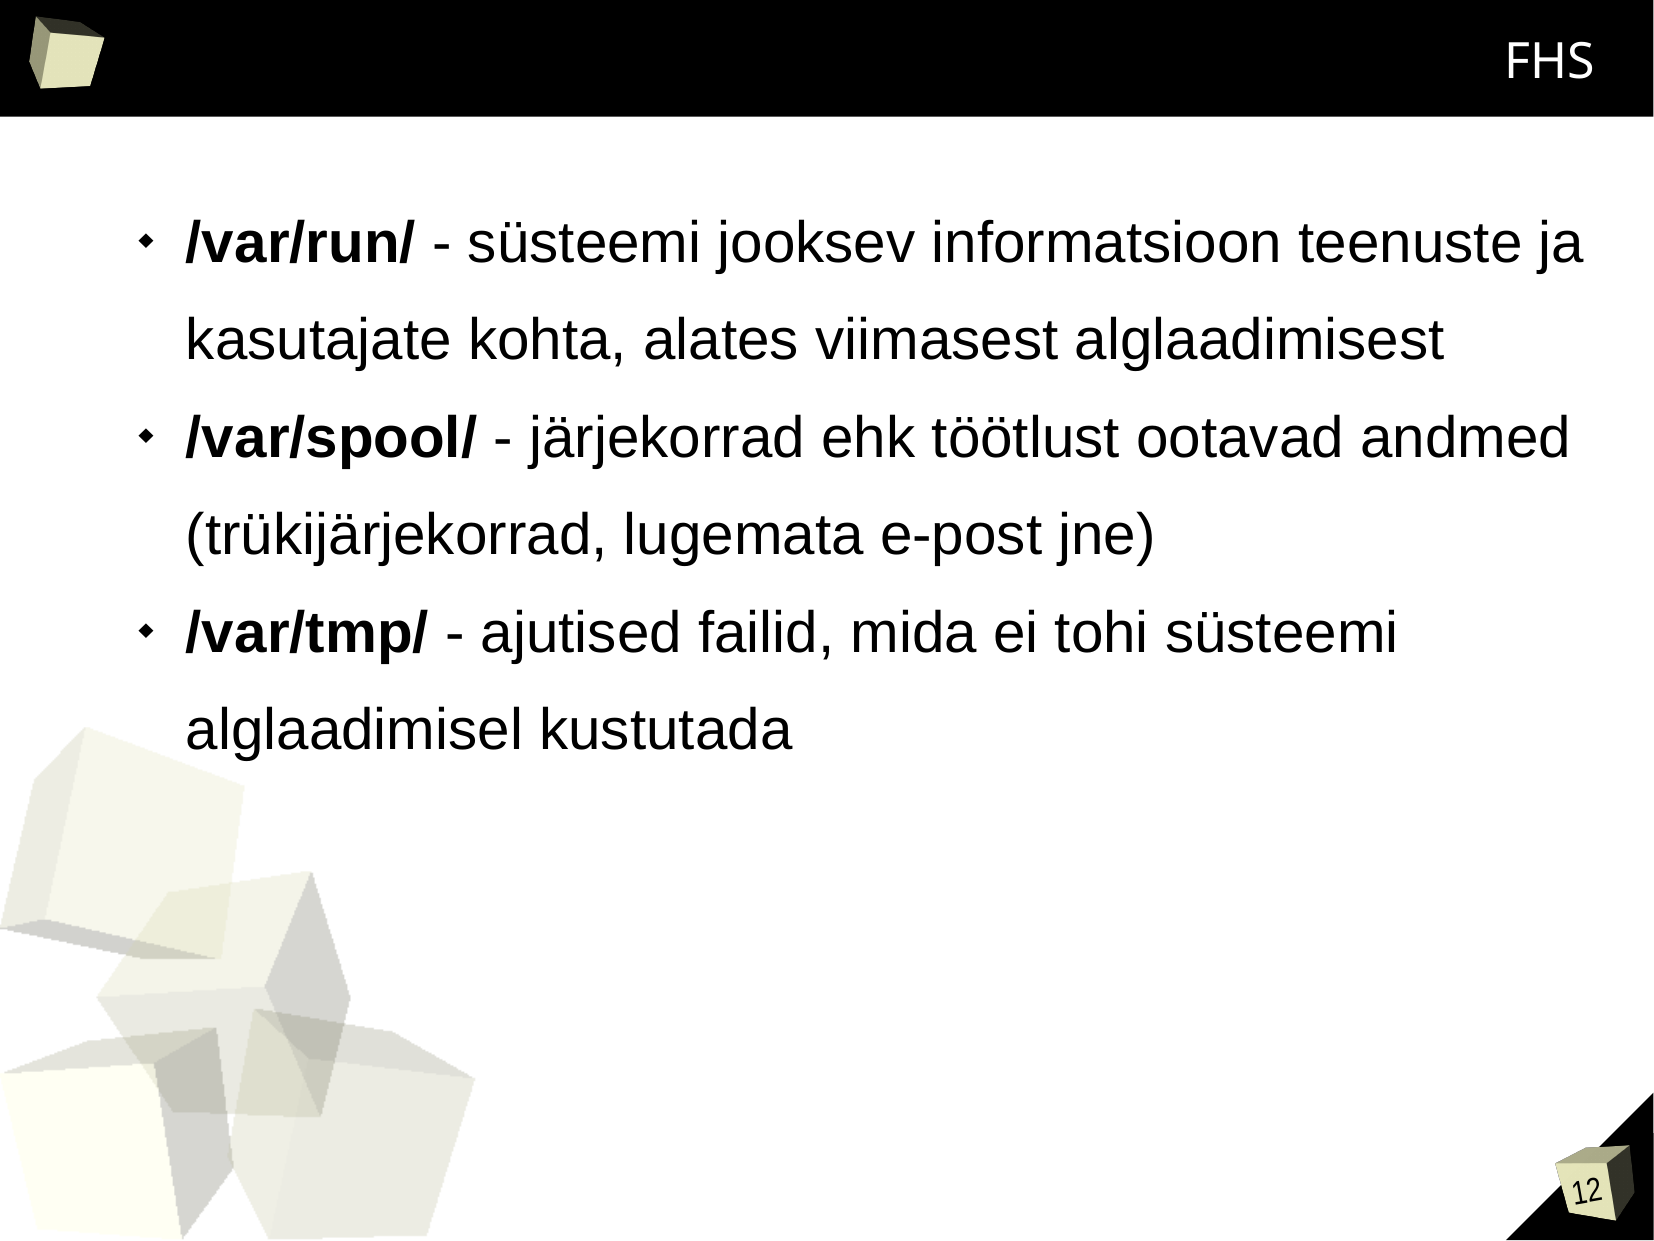

# FHS
/var/run/ - süsteemi jooksev informatsioon teenuste ja kasutajate kohta, alates viimasest alglaadimisest
/var/spool/ - järjekorrad ehk töötlust ootavad andmed (trükijärjekorrad, lugemata e-post jne)
/var/tmp/ - ajutised failid, mida ei tohi süsteemi alglaadimisel kustutada